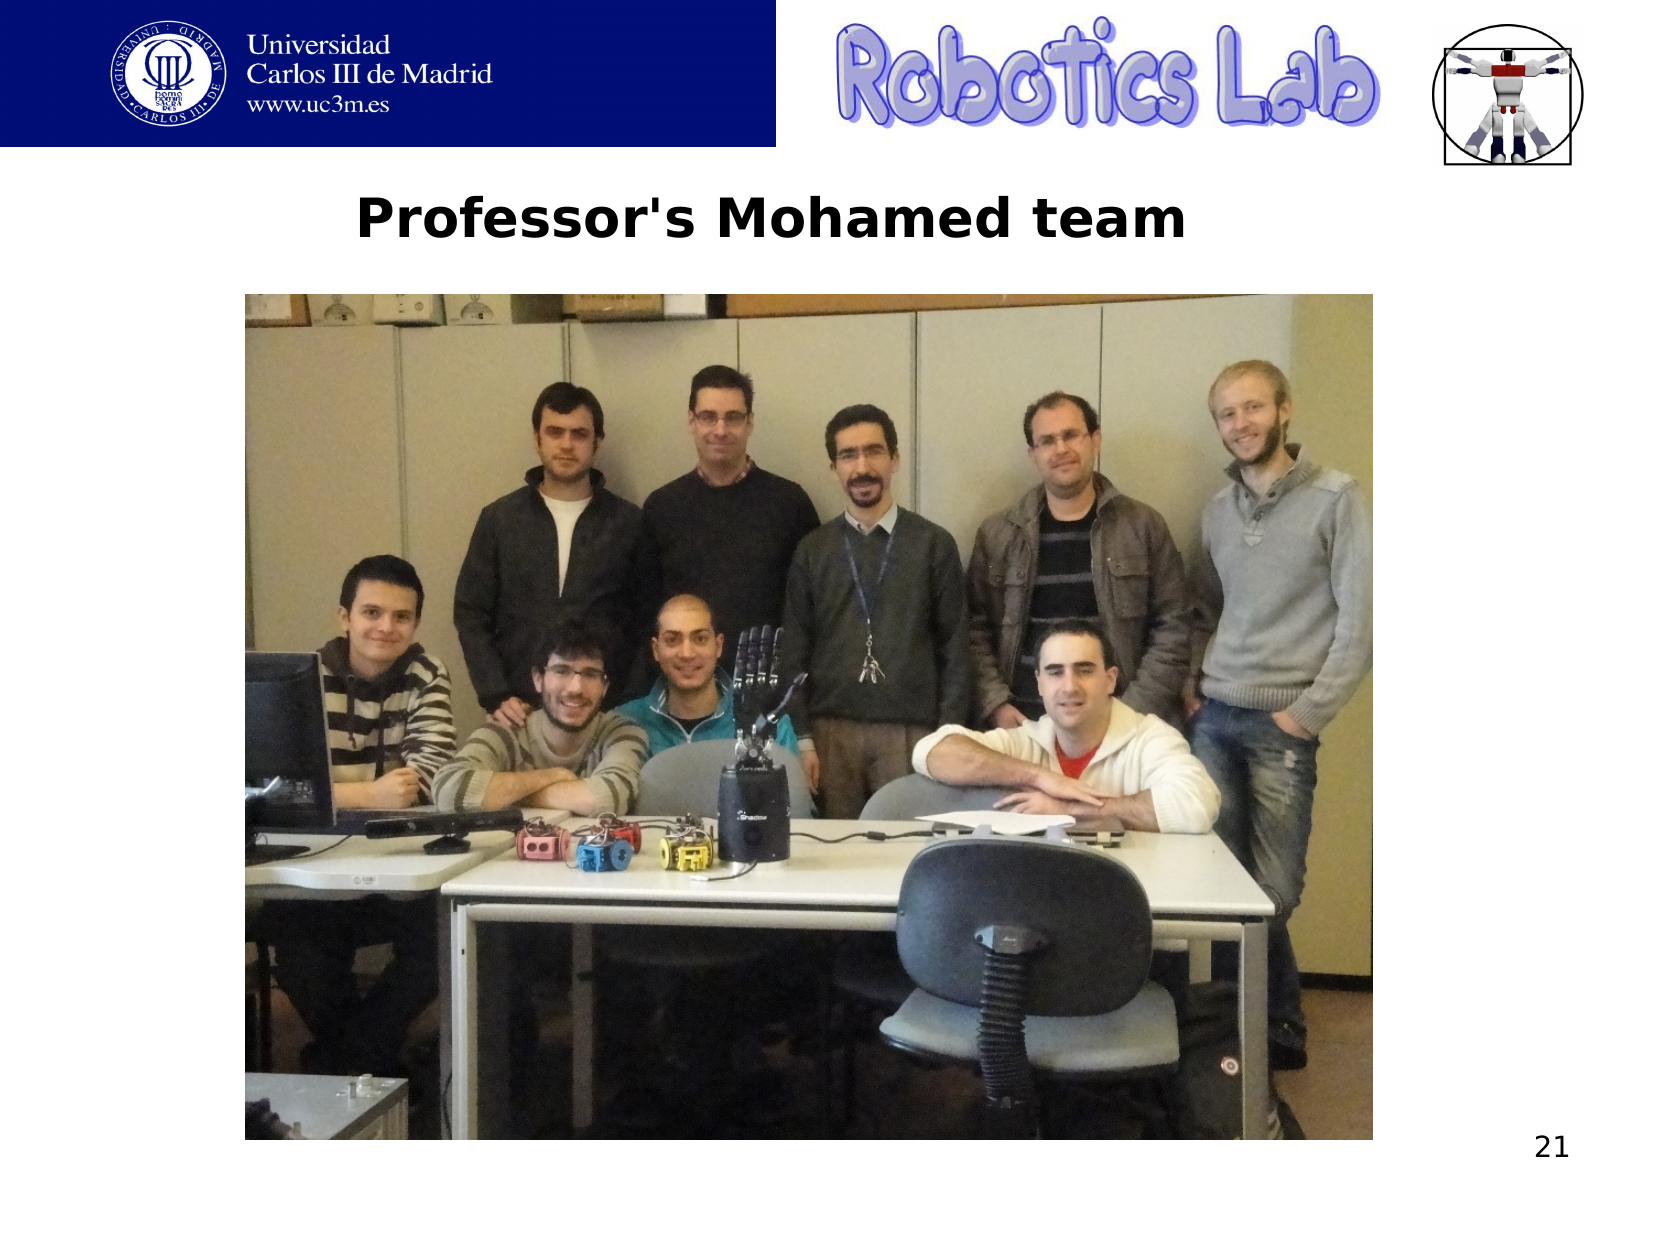

# Estructura Interdisciplinar e Internacional
Robotics Lab
Professor's Mohamed team
21